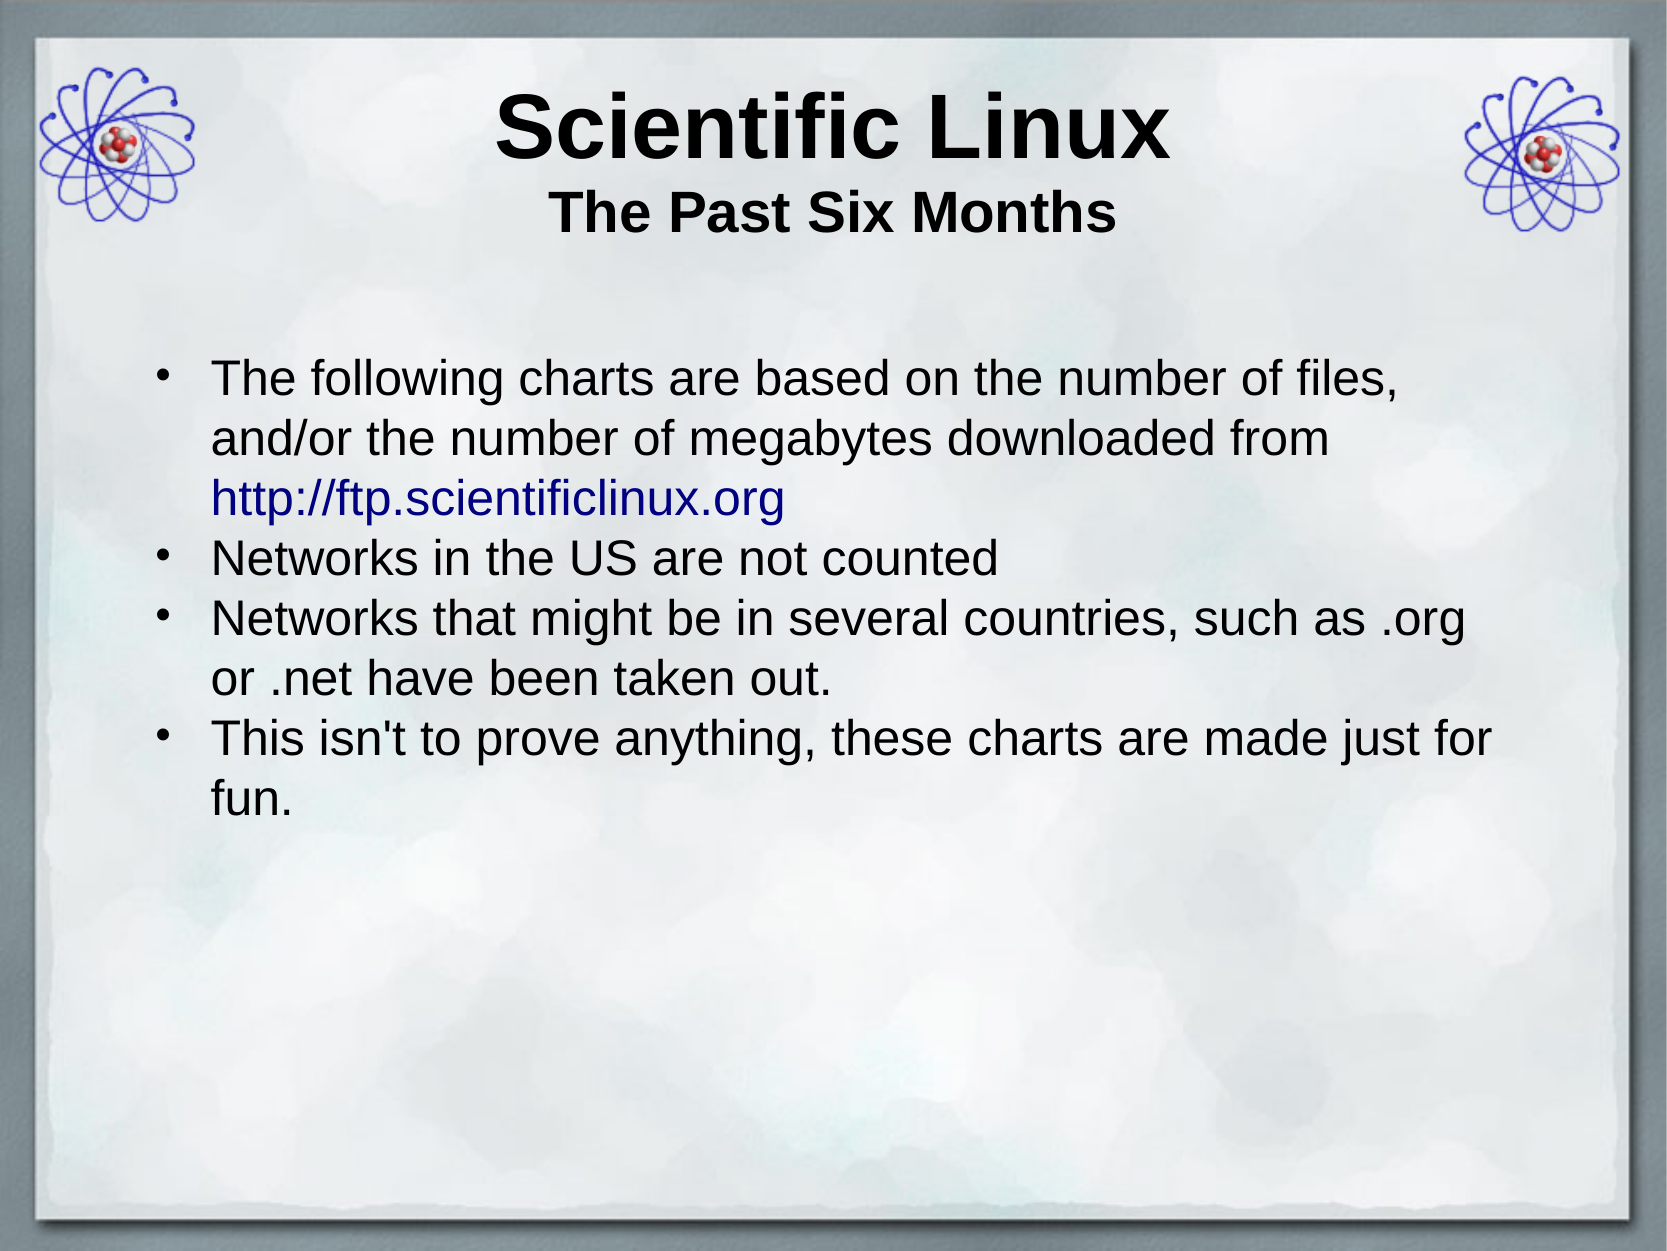

# Scientific Linux The Past Six Months
The following charts are based on the number of files, and/or the number of megabytes downloaded from http://ftp.scientificlinux.org
Networks in the US are not counted
Networks that might be in several countries, such as .org or .net have been taken out.
This isn't to prove anything, these charts are made just for fun.